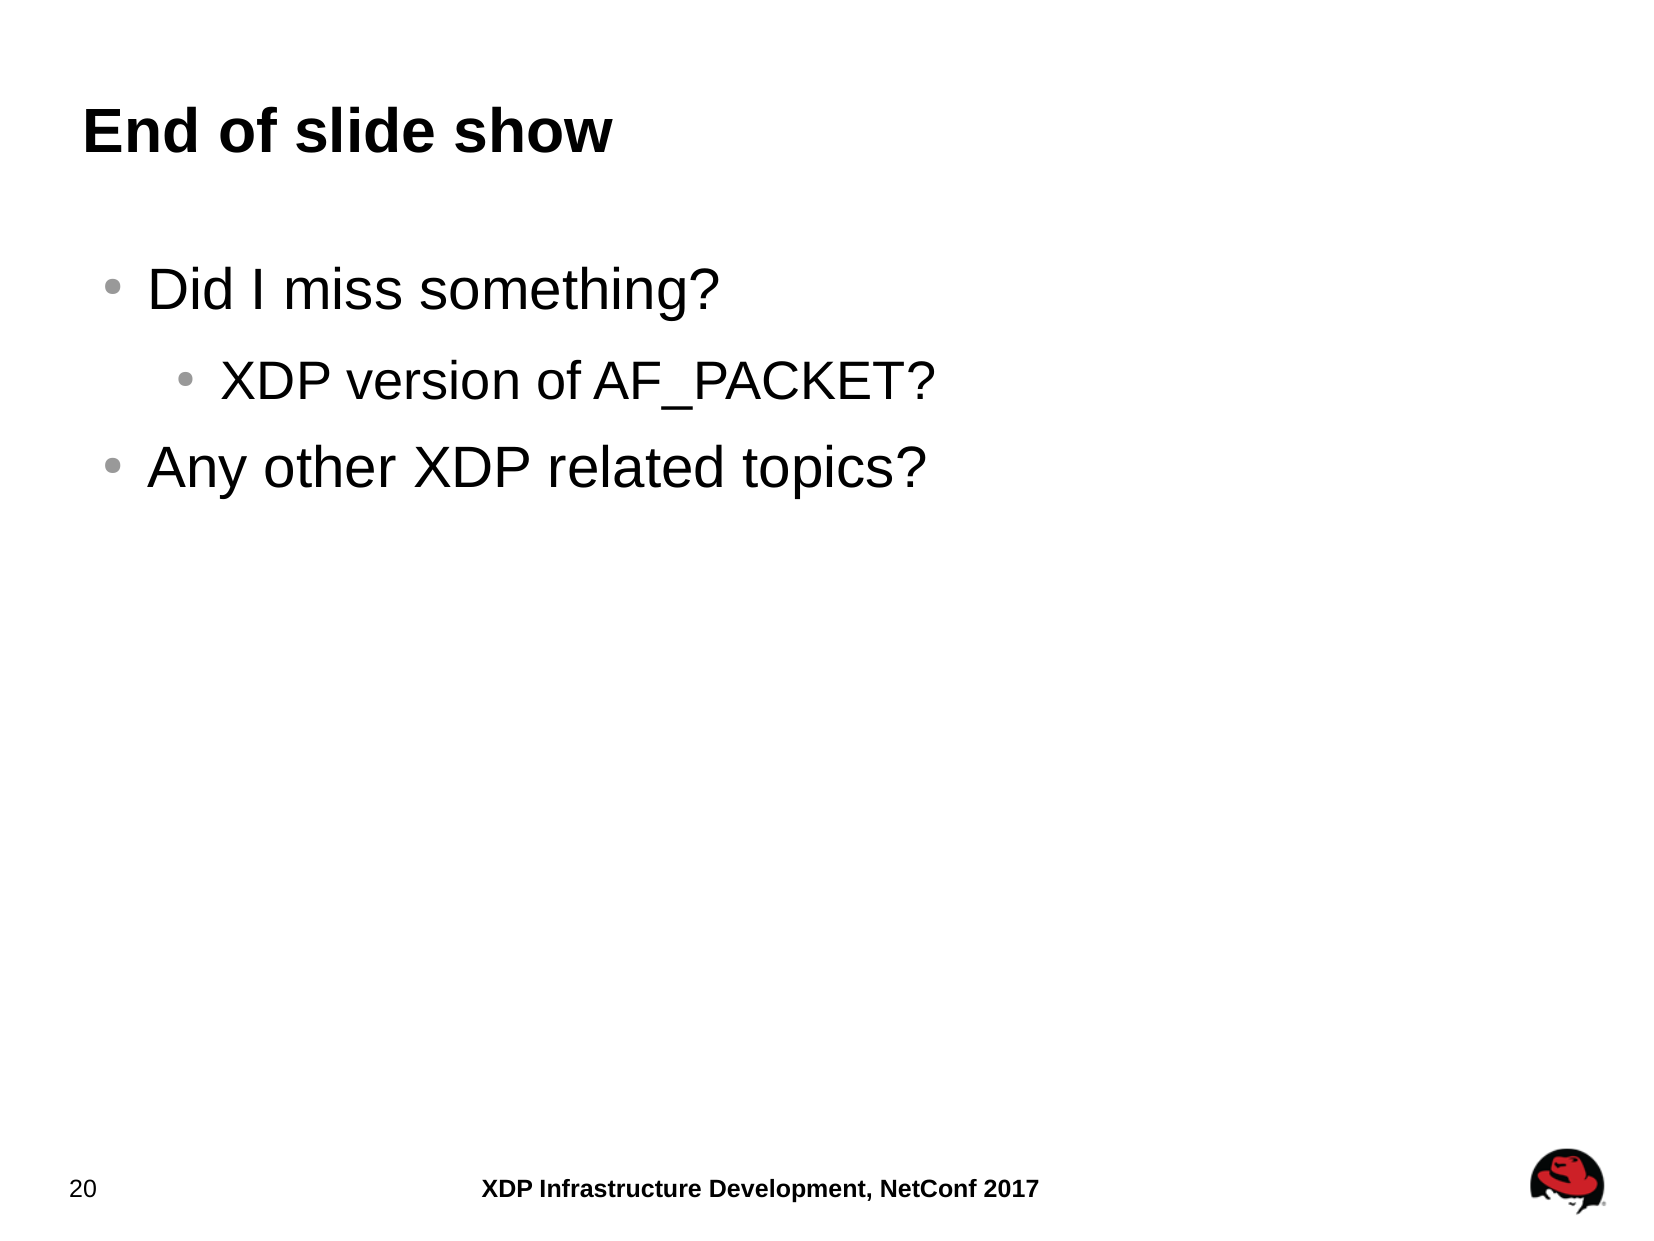

# End of slide show
Did I miss something?
XDP version of AF_PACKET?
Any other XDP related topics?